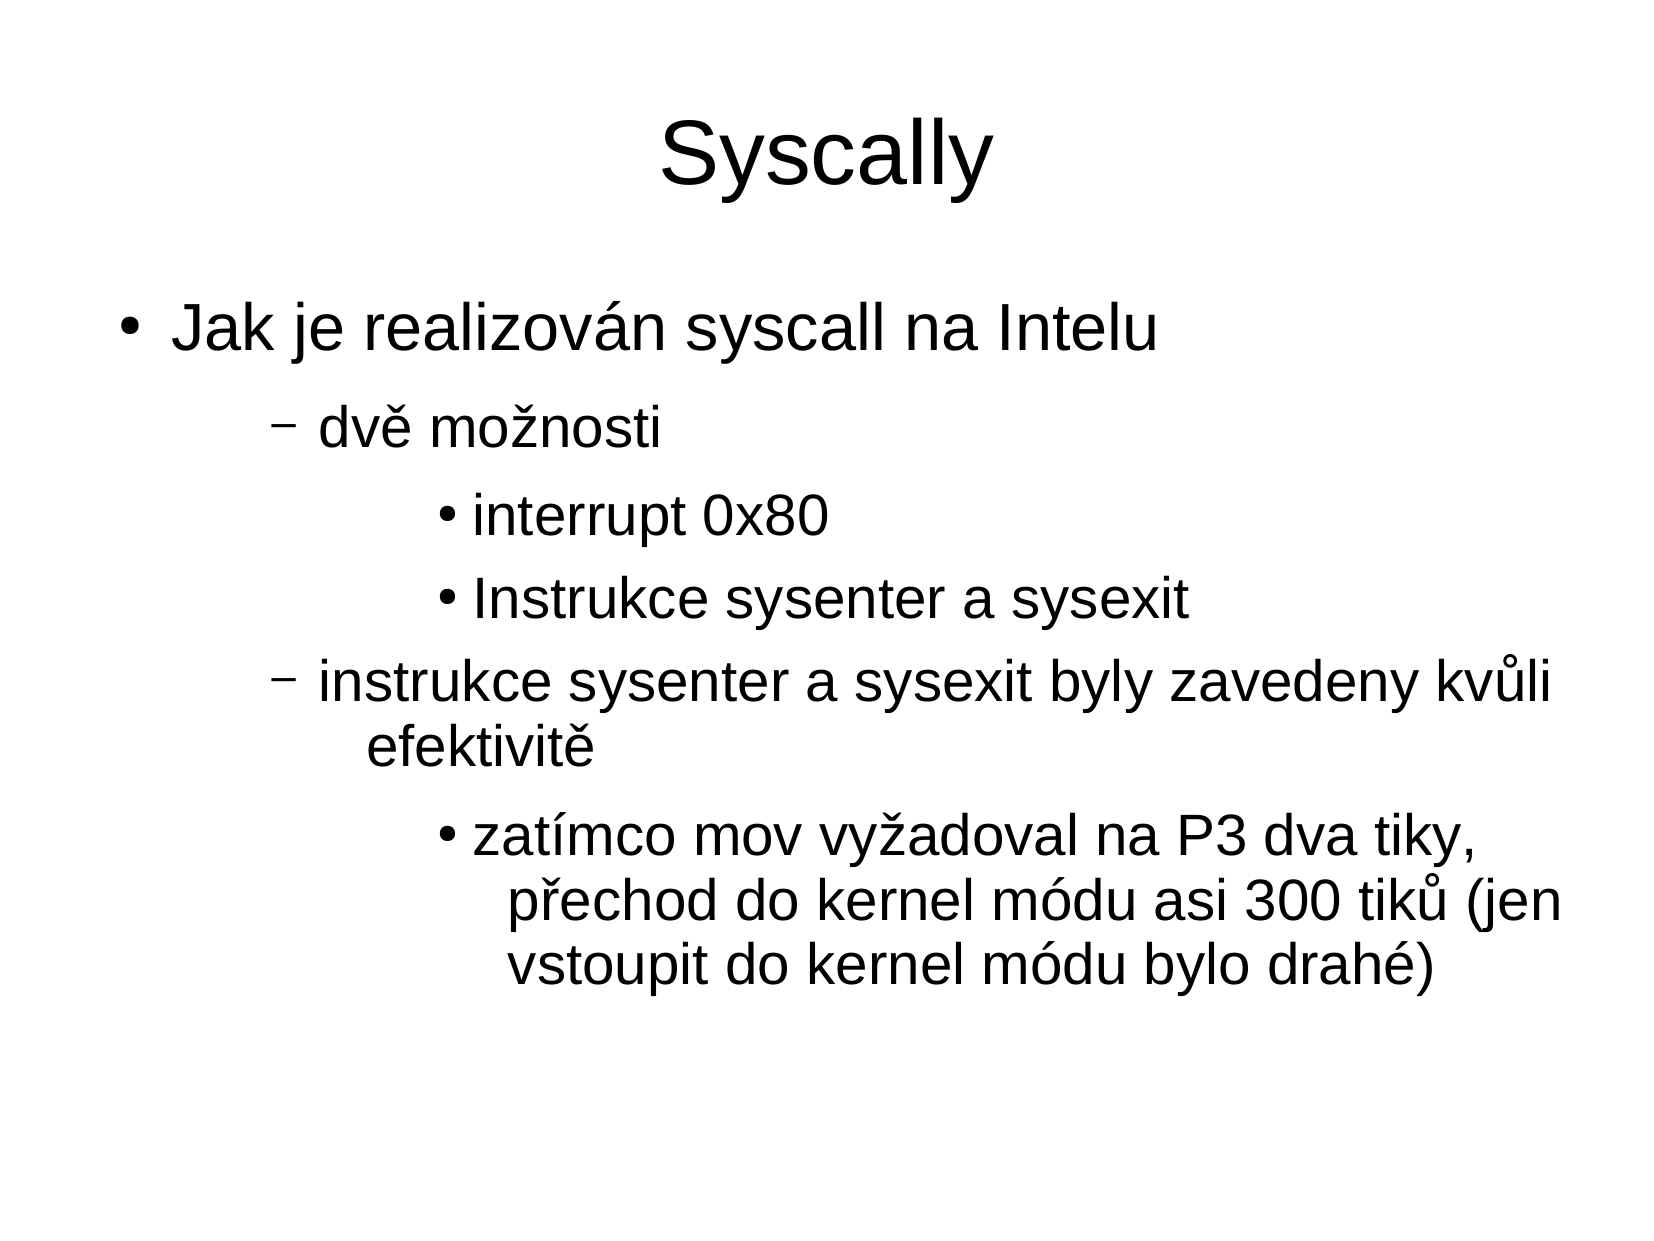

# Syscally
Jak je realizován syscall na Intelu
dvě možnosti
interrupt 0x80
Instrukce sysenter a sysexit
instrukce sysenter a sysexit byly zavedeny kvůli efektivitě
zatímco mov vyžadoval na P3 dva tiky, přechod do kernel módu asi 300 tiků (jen vstoupit do kernel módu bylo drahé)